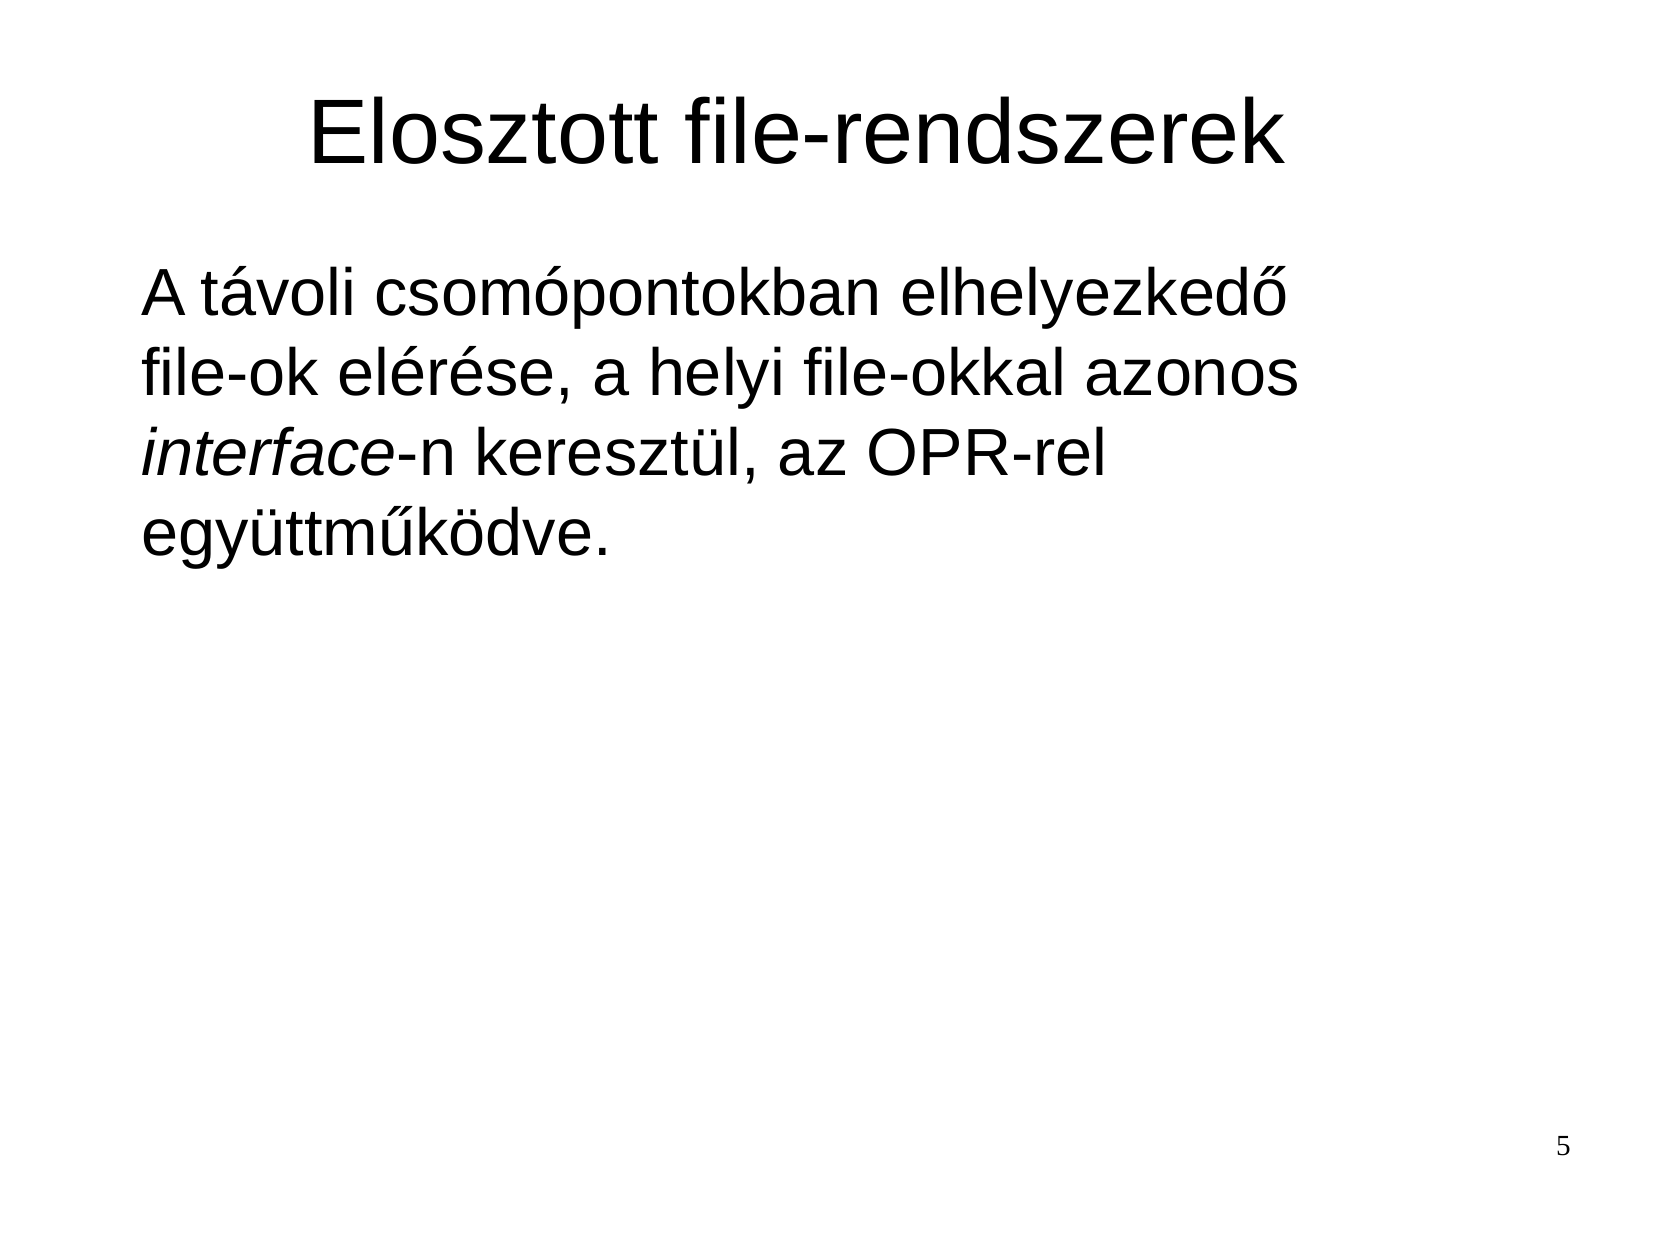

# Elosztott file-rendszerek
A távoli csomópontokban elhelyezkedő
file-ok elérése, a helyi file-okkal azonos interface-n keresztül, az OPR-rel együttműködve.
5